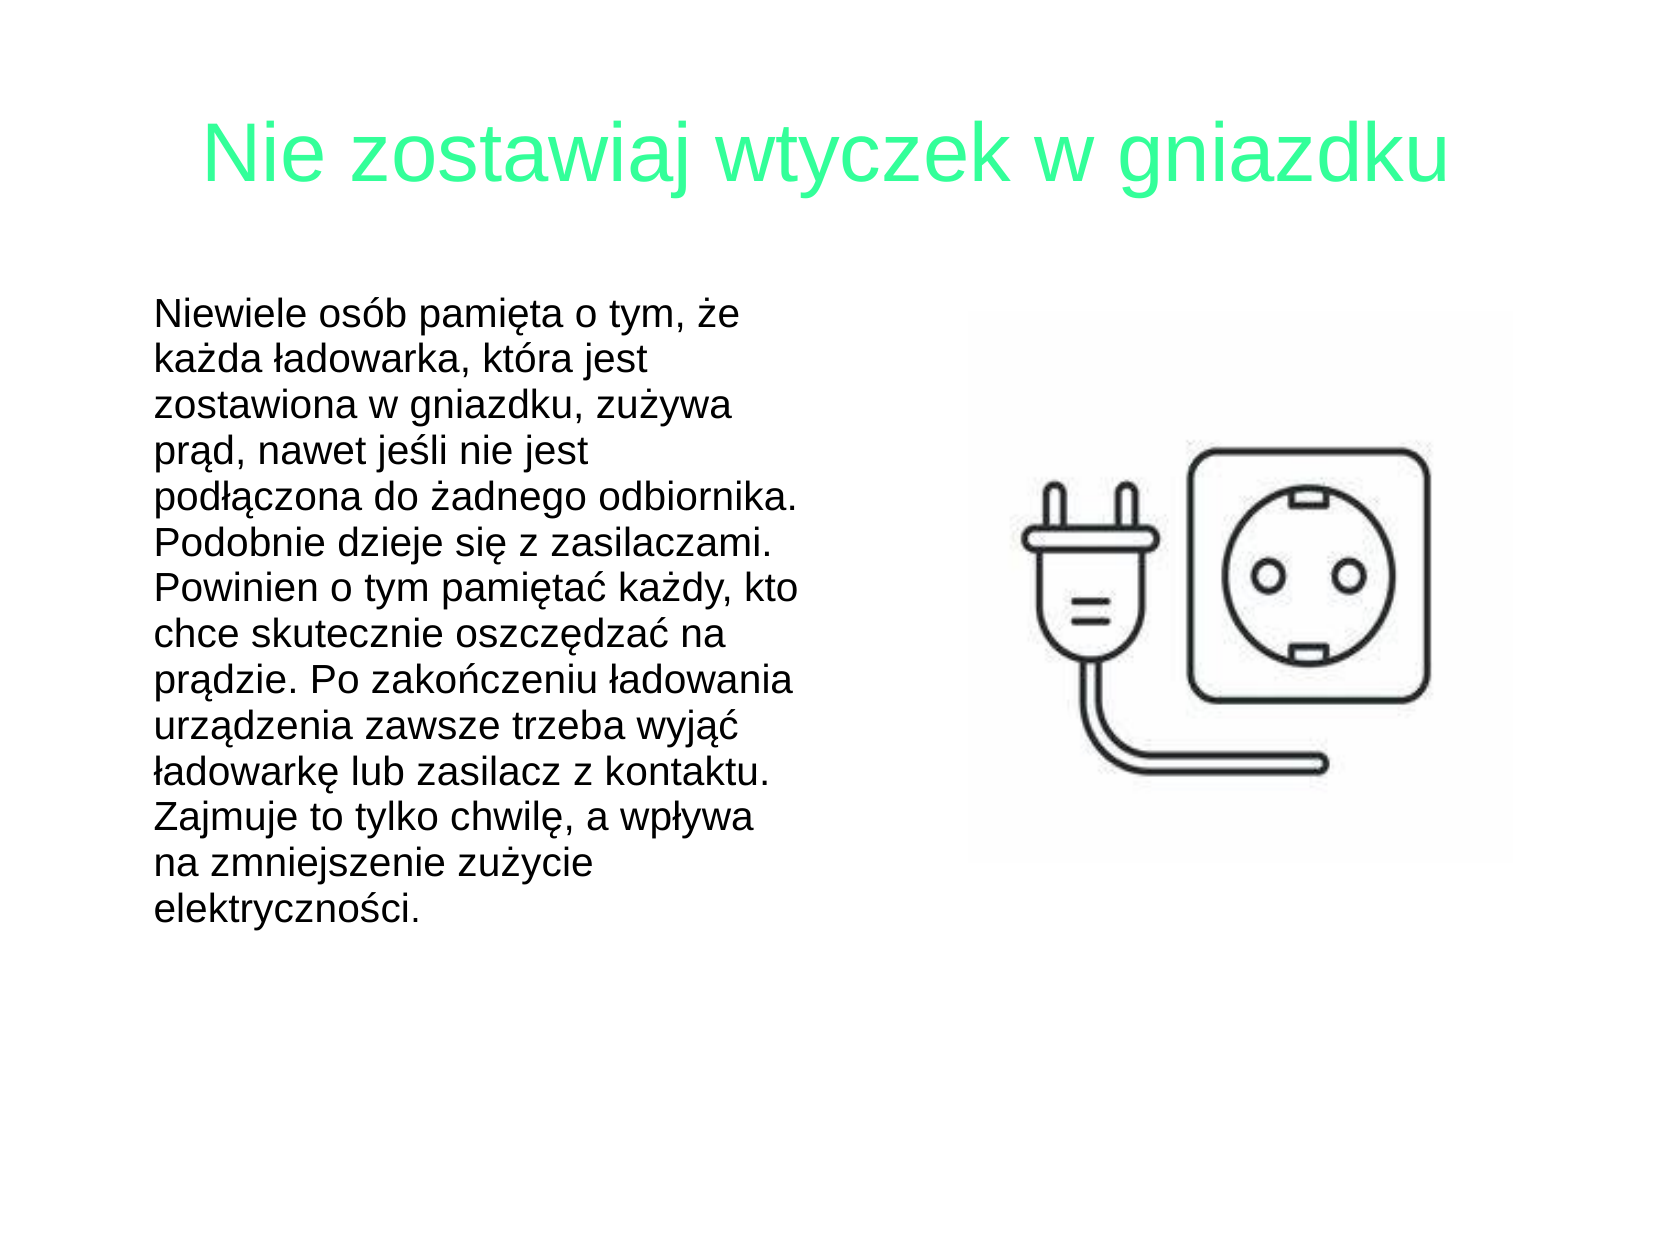

# Nie zostawiaj wtyczek w gniazdku
Niewiele osób pamięta o tym, że każda ładowarka, która jest zostawiona w gniazdku, zużywa prąd, nawet jeśli nie jest podłączona do żadnego odbiornika. Podobnie dzieje się z zasilaczami. Powinien o tym pamiętać każdy, kto chce skutecznie oszczędzać na prądzie. Po zakończeniu ładowania urządzenia zawsze trzeba wyjąć ładowarkę lub zasilacz z kontaktu. Zajmuje to tylko chwilę, a wpływa na zmniejszenie zużycie elektryczności.